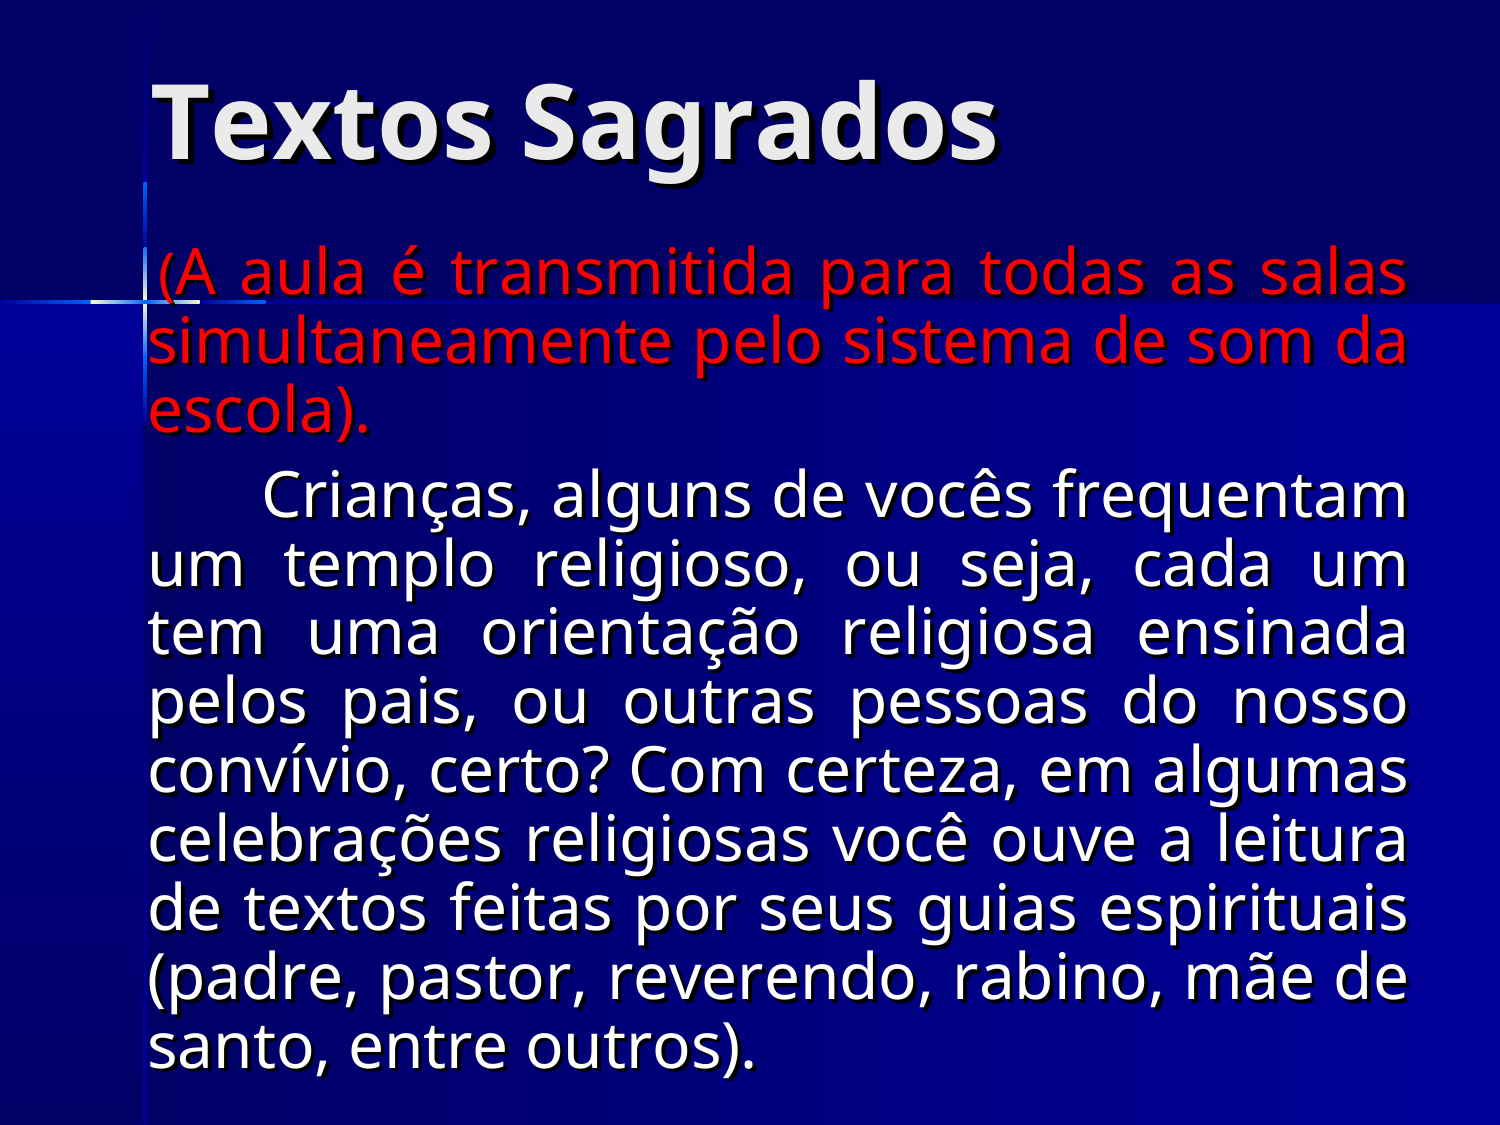

# Textos Sagrados
 (A aula é transmitida para todas as salas simultaneamente pelo sistema de som da escola).
 Crianças, alguns de vocês frequentam um templo religioso, ou seja, cada um tem uma orientação religiosa ensinada pelos pais, ou outras pessoas do nosso convívio, certo? Com certeza, em algumas celebrações religiosas você ouve a leitura de textos feitas por seus guias espirituais (padre, pastor, reverendo, rabino, mãe de santo, entre outros).